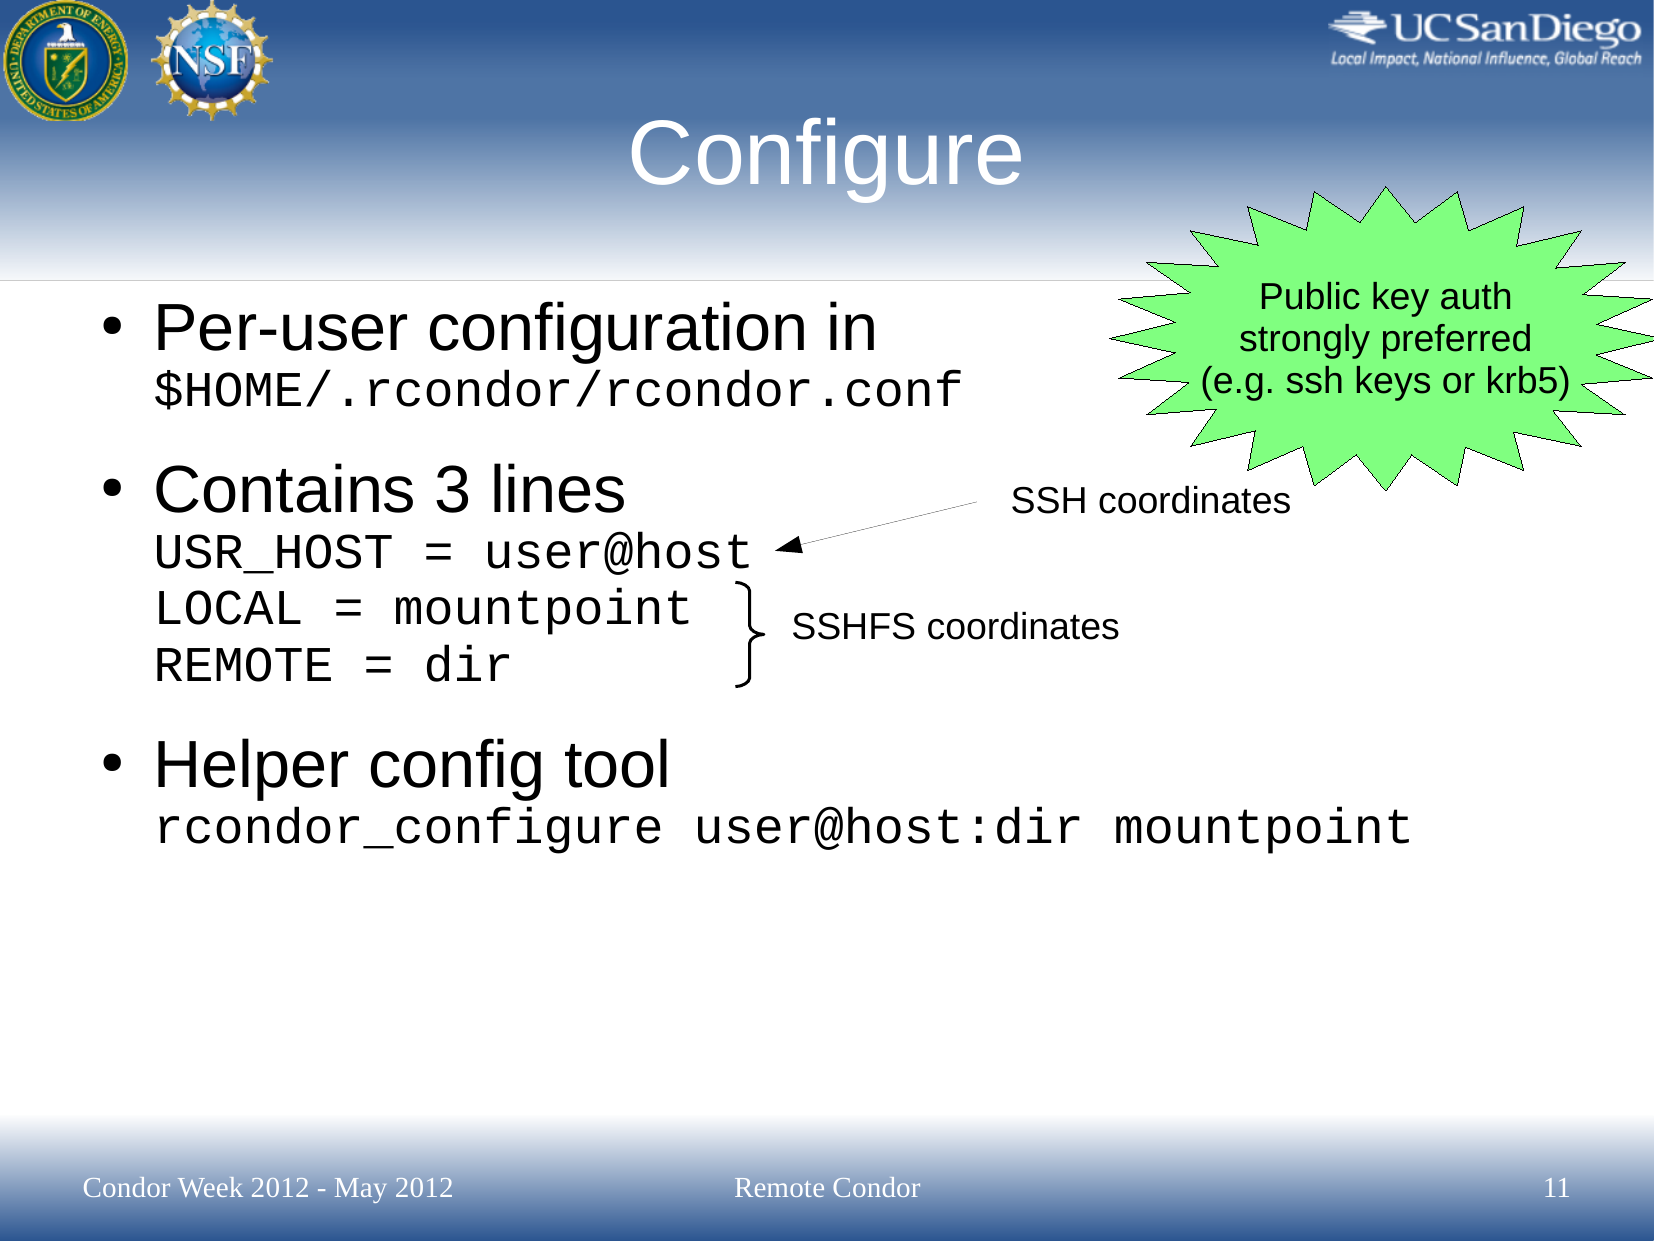

# Configure
Public key auth
strongly preferred
(e.g. ssh keys or krb5)
Per-user configuration in
$HOME/.rcondor/rcondor.conf
Contains 3 lines
USR_HOST = user@host
LOCAL = mountpoint
REMOTE = dir
Helper config tool
rcondor_configure user@host:dir mountpoint
SSH coordinates
SSHFS coordinates
Condor Week 2012 - May 2012
Remote Condor
11